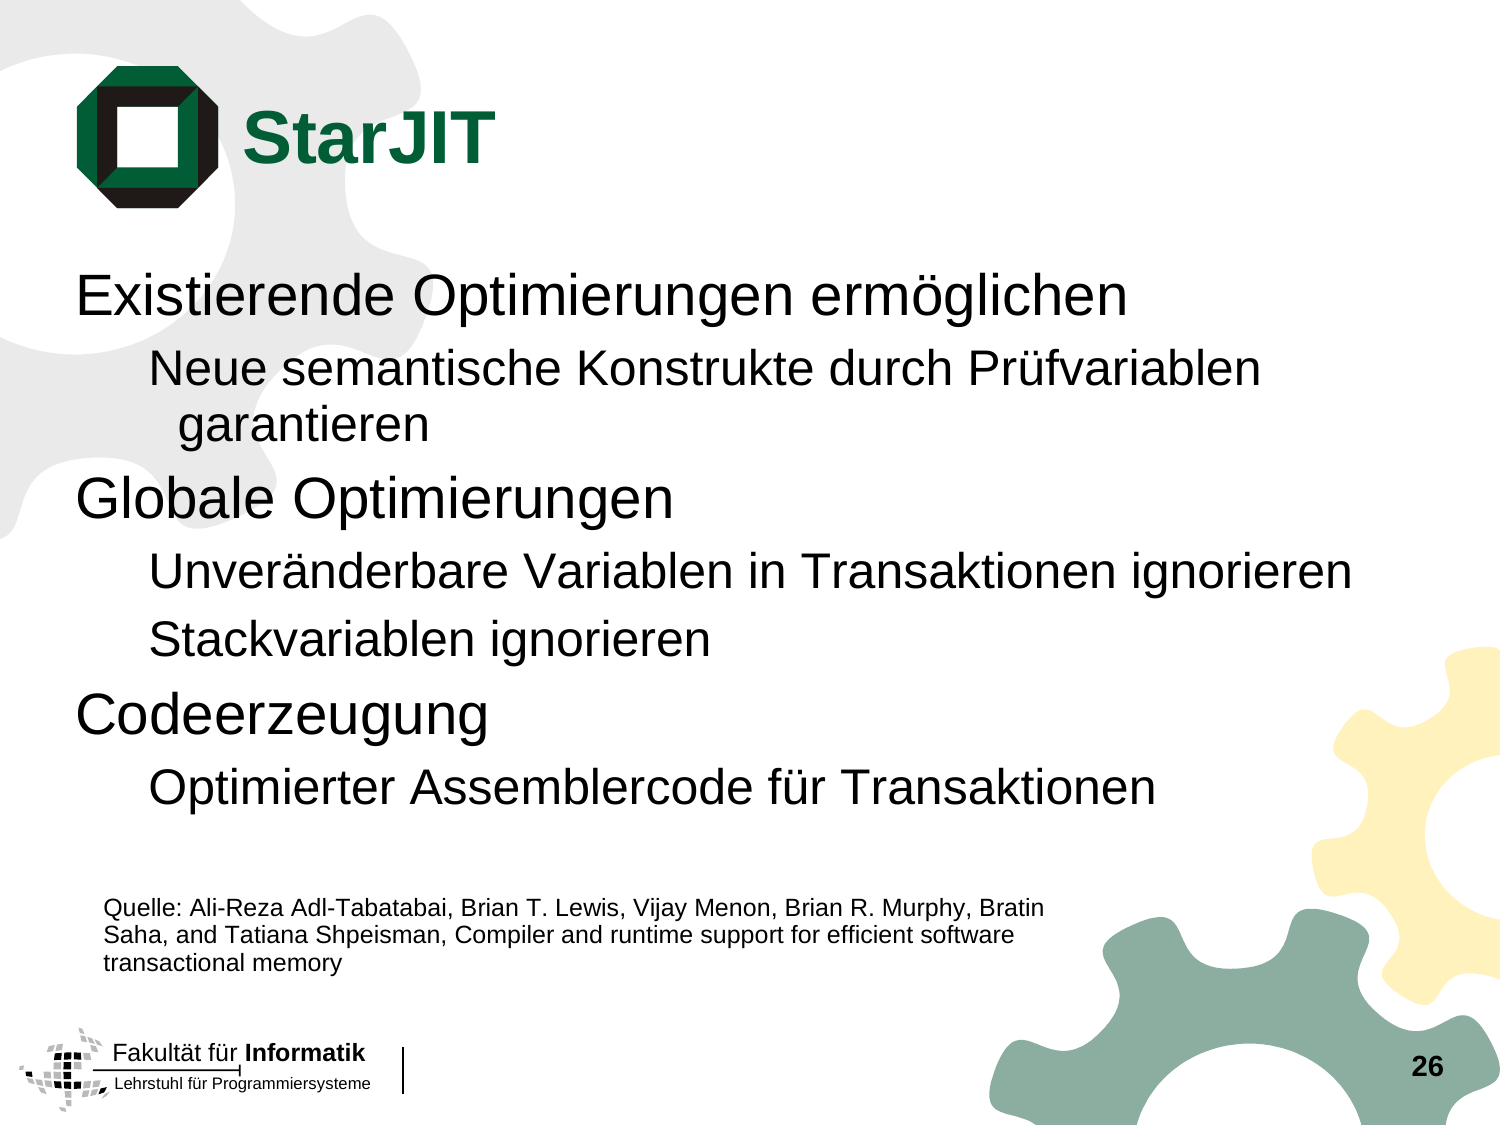

# StarJIT
Existierende Optimierungen ermöglichen
Neue semantische Konstrukte durch Prüfvariablen garantieren
Globale Optimierungen
Unveränderbare Variablen in Transaktionen ignorieren
Stackvariablen ignorieren
Codeerzeugung
Optimierter Assemblercode für Transaktionen
Quelle: Ali-Reza Adl-Tabatabai, Brian T. Lewis, Vijay Menon, Brian R. Murphy, Bratin Saha, and Tatiana Shpeisman, Compiler and runtime support for efficient software transactional memory
26